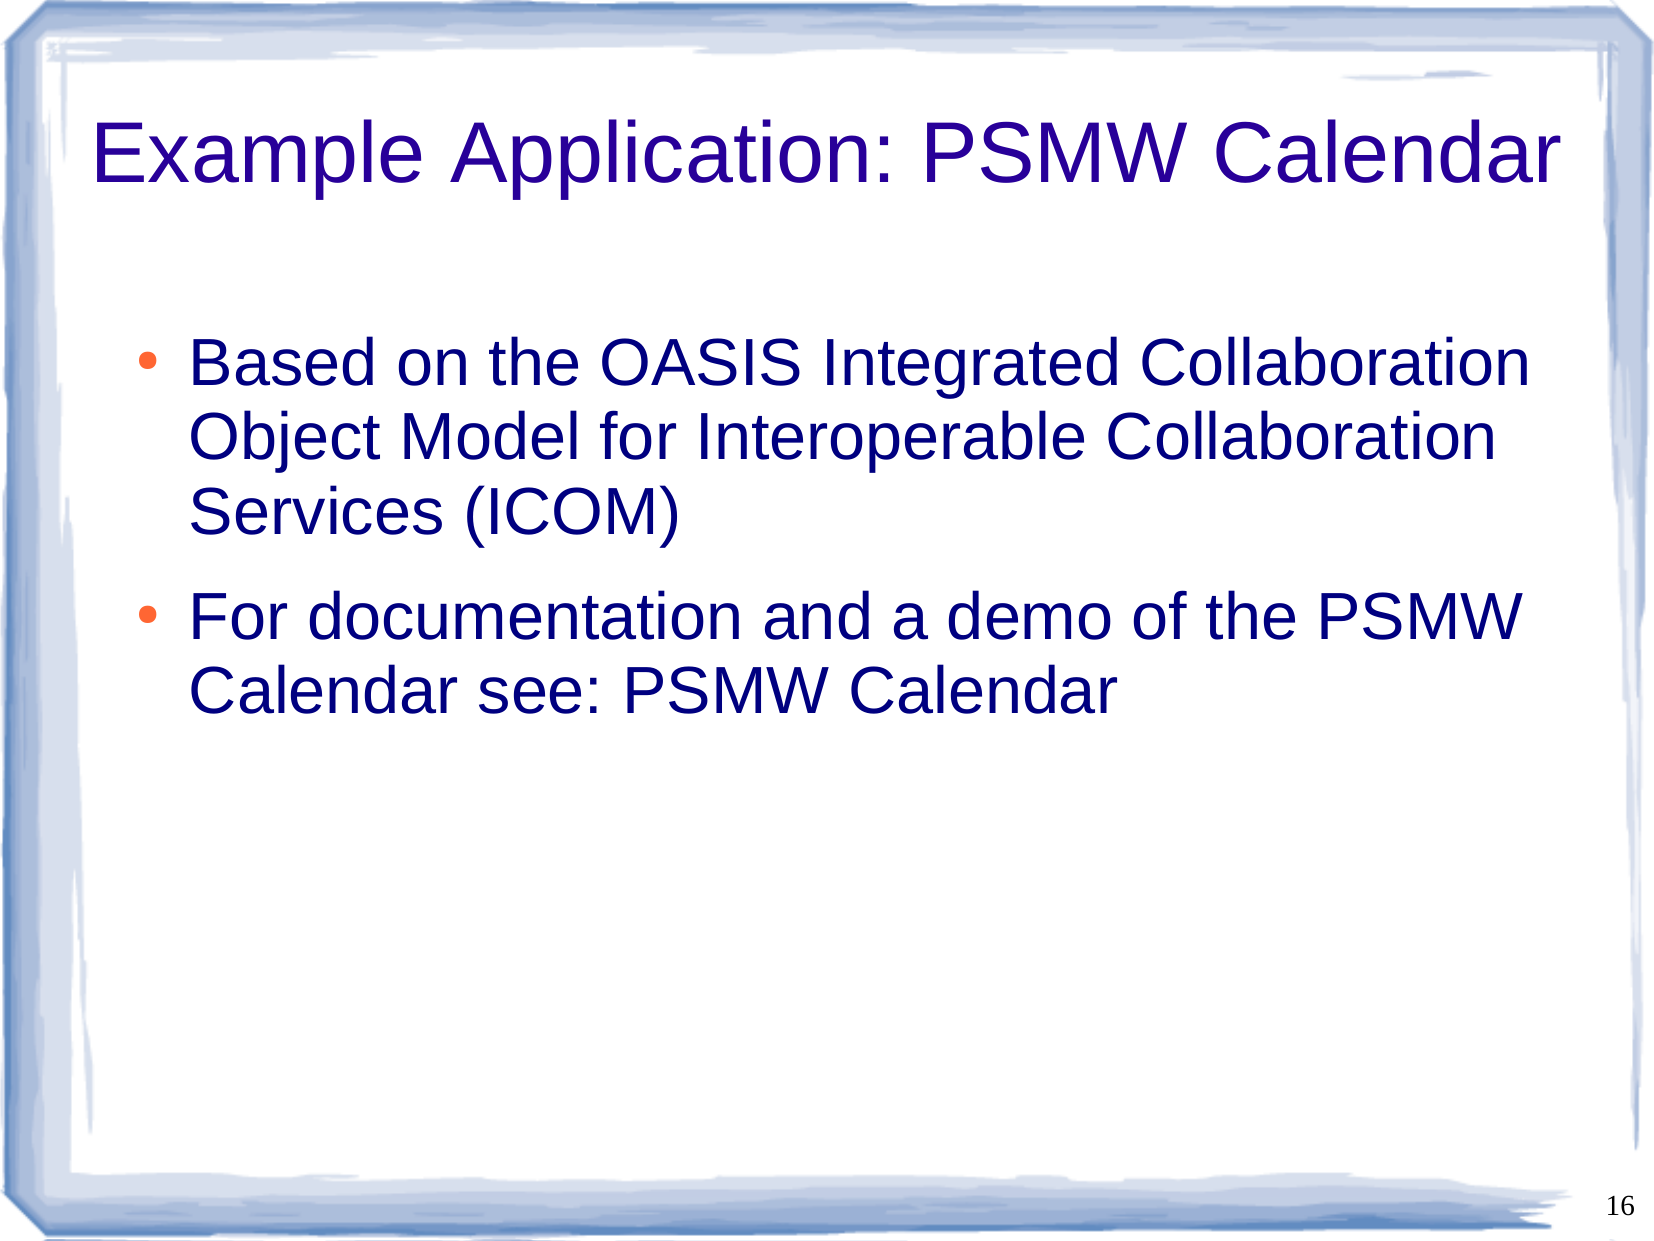

# Example Application: PSMW Calendar
Based on the OASIS Integrated Collaboration Object Model for Interoperable Collaboration Services (ICOM)
For documentation and a demo of the PSMW Calendar see: PSMW Calendar
16